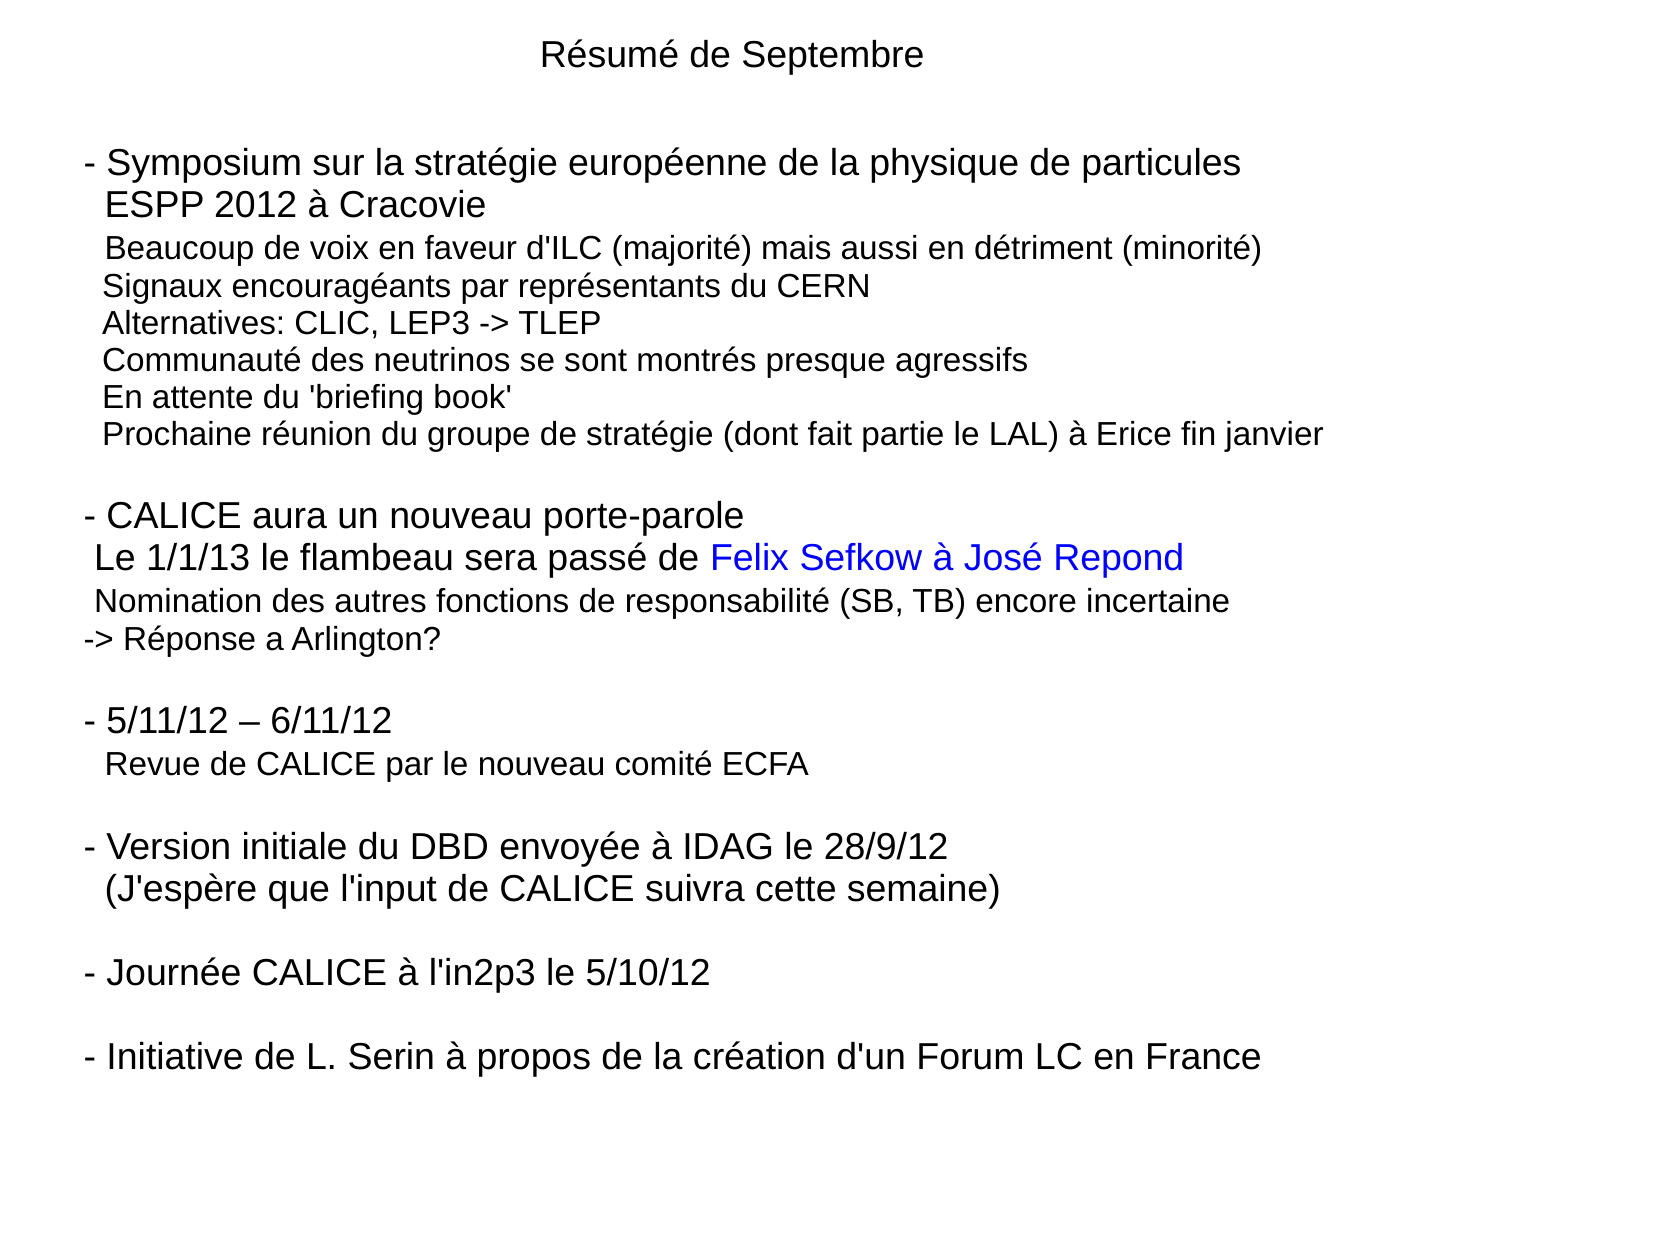

Résumé de Septembre
- Symposium sur la stratégie européenne de la physique de particules
 ESPP 2012 à Cracovie
 Beaucoup de voix en faveur d'ILC (majorité) mais aussi en détriment (minorité)
 Signaux encouragéants par représentants du CERN
 Alternatives: CLIC, LEP3 -> TLEP
 Communauté des neutrinos se sont montrés presque agressifs
 En attente du 'briefing book'
 Prochaine réunion du groupe de stratégie (dont fait partie le LAL) à Erice fin janvier
- CALICE aura un nouveau porte-parole
 Le 1/1/13 le flambeau sera passé de Felix Sefkow à José Repond
 Nomination des autres fonctions de responsabilité (SB, TB) encore incertaine
-> Réponse a Arlington?
- 5/11/12 – 6/11/12
 Revue de CALICE par le nouveau comité ECFA
- Version initiale du DBD envoyée à IDAG le 28/9/12
 (J'espère que l'input de CALICE suivra cette semaine)
- Journée CALICE à l'in2p3 le 5/10/12
- Initiative de L. Serin à propos de la création d'un Forum LC en France